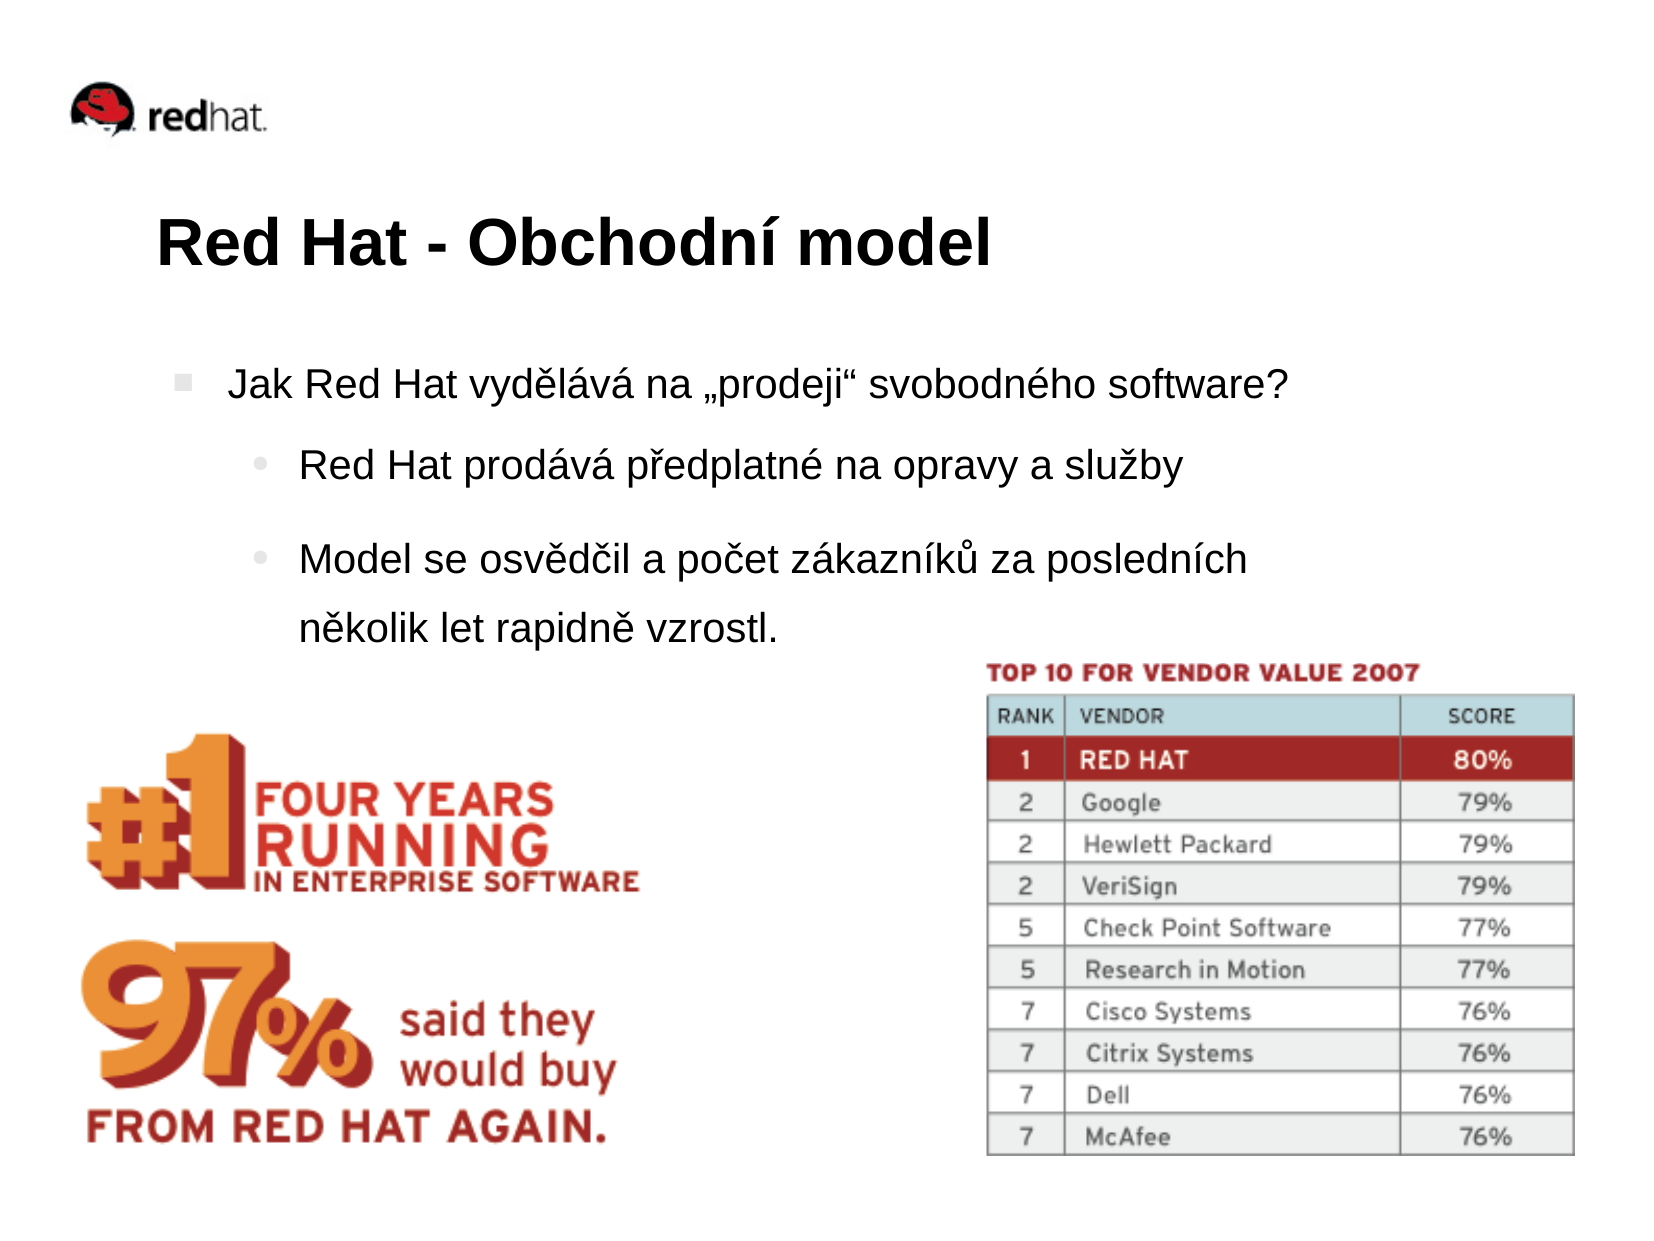

# Red Hat - Obchodní model
Jak Red Hat vydělává na „prodeji“ svobodného software?
Red Hat prodává předplatné na opravy a služby
Model se osvědčil a počet zákazníků za posledních několik let rapidně vzrostl.